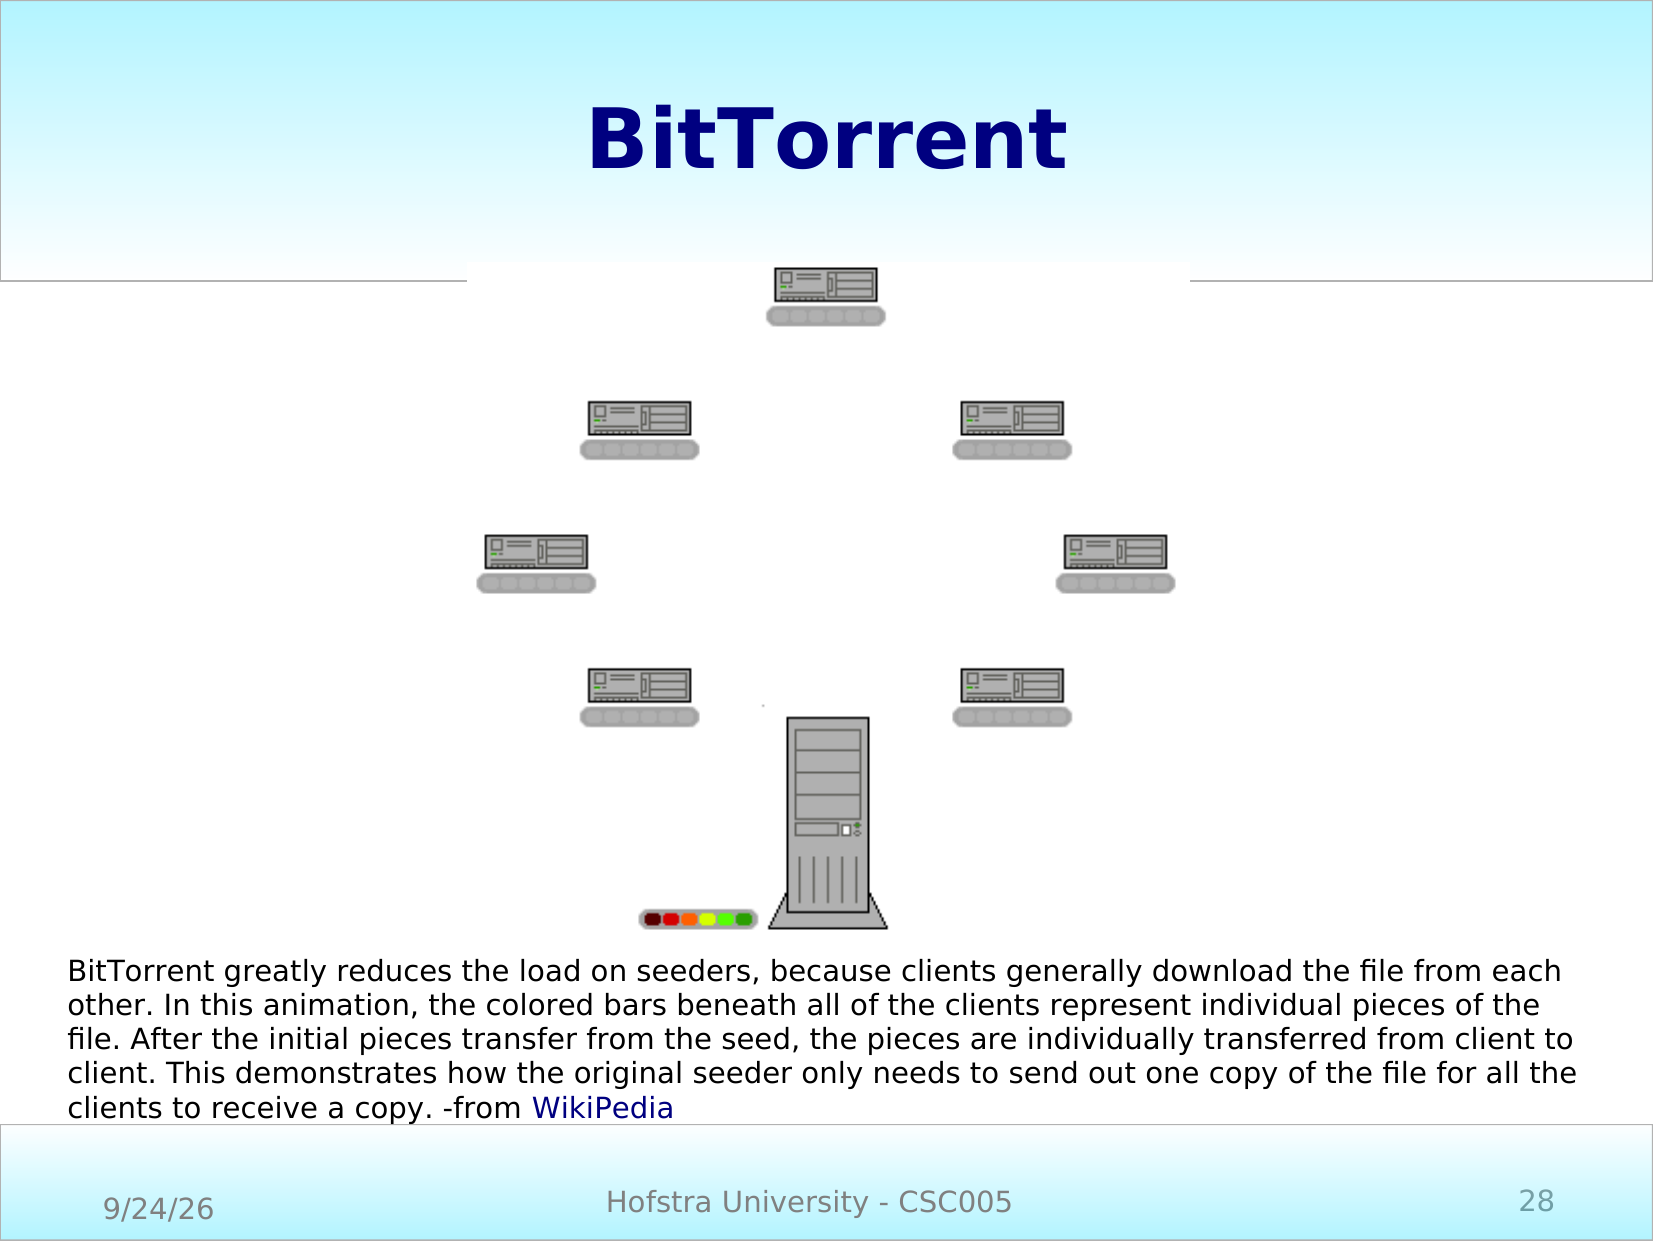

# BitTorrent
BitTorrent greatly reduces the load on seeders, because clients generally download the file from each other. In this animation, the colored bars beneath all of the clients represent individual pieces of the file. After the initial pieces transfer from the seed, the pieces are individually transferred from client to client. This demonstrates how the original seeder only needs to send out one copy of the file for all the clients to receive a copy. -from WikiPedia
28
Hofstra University - CSC005